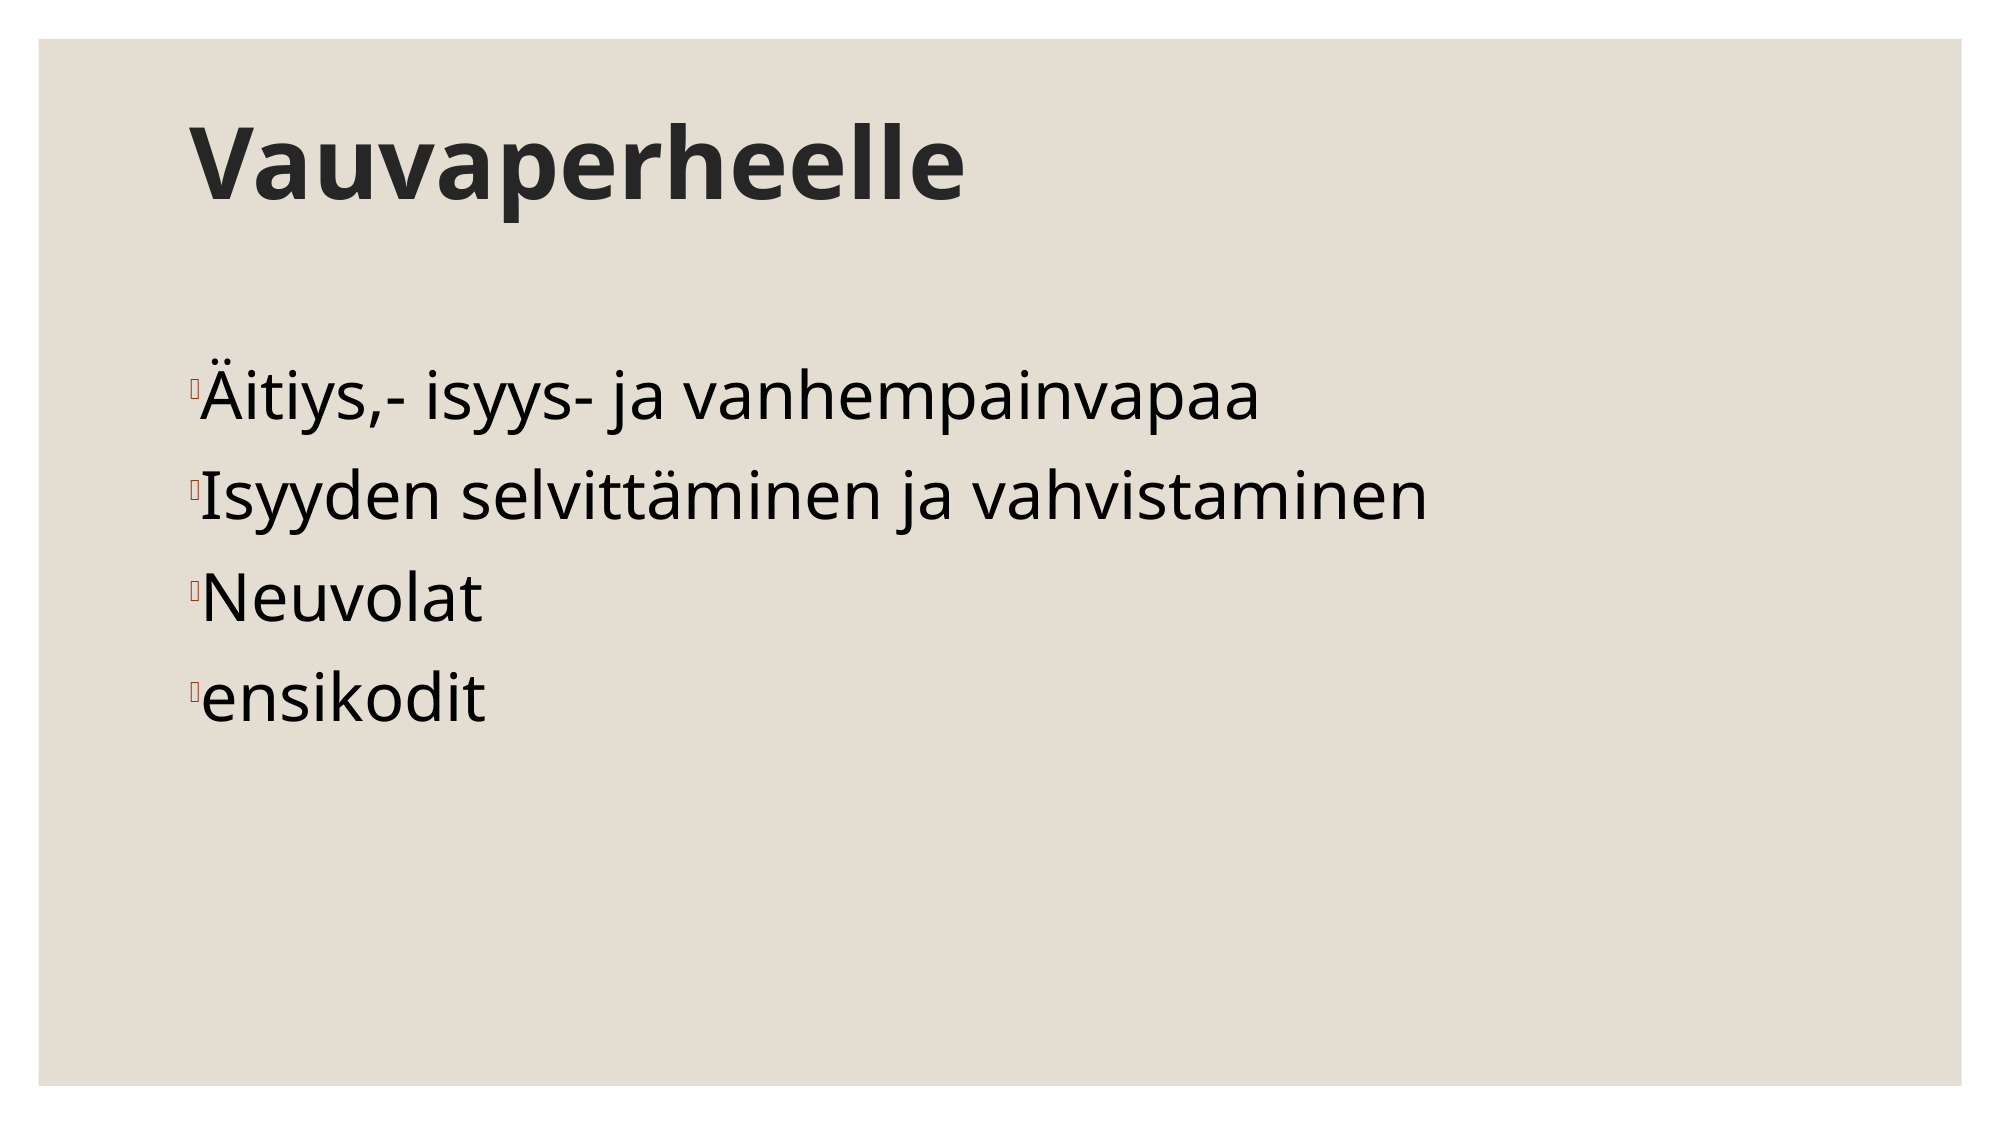

# Vauvaperheelle
Äitiys,- isyys- ja vanhempainvapaa
Isyyden selvittäminen ja vahvistaminen
Neuvolat
ensikodit